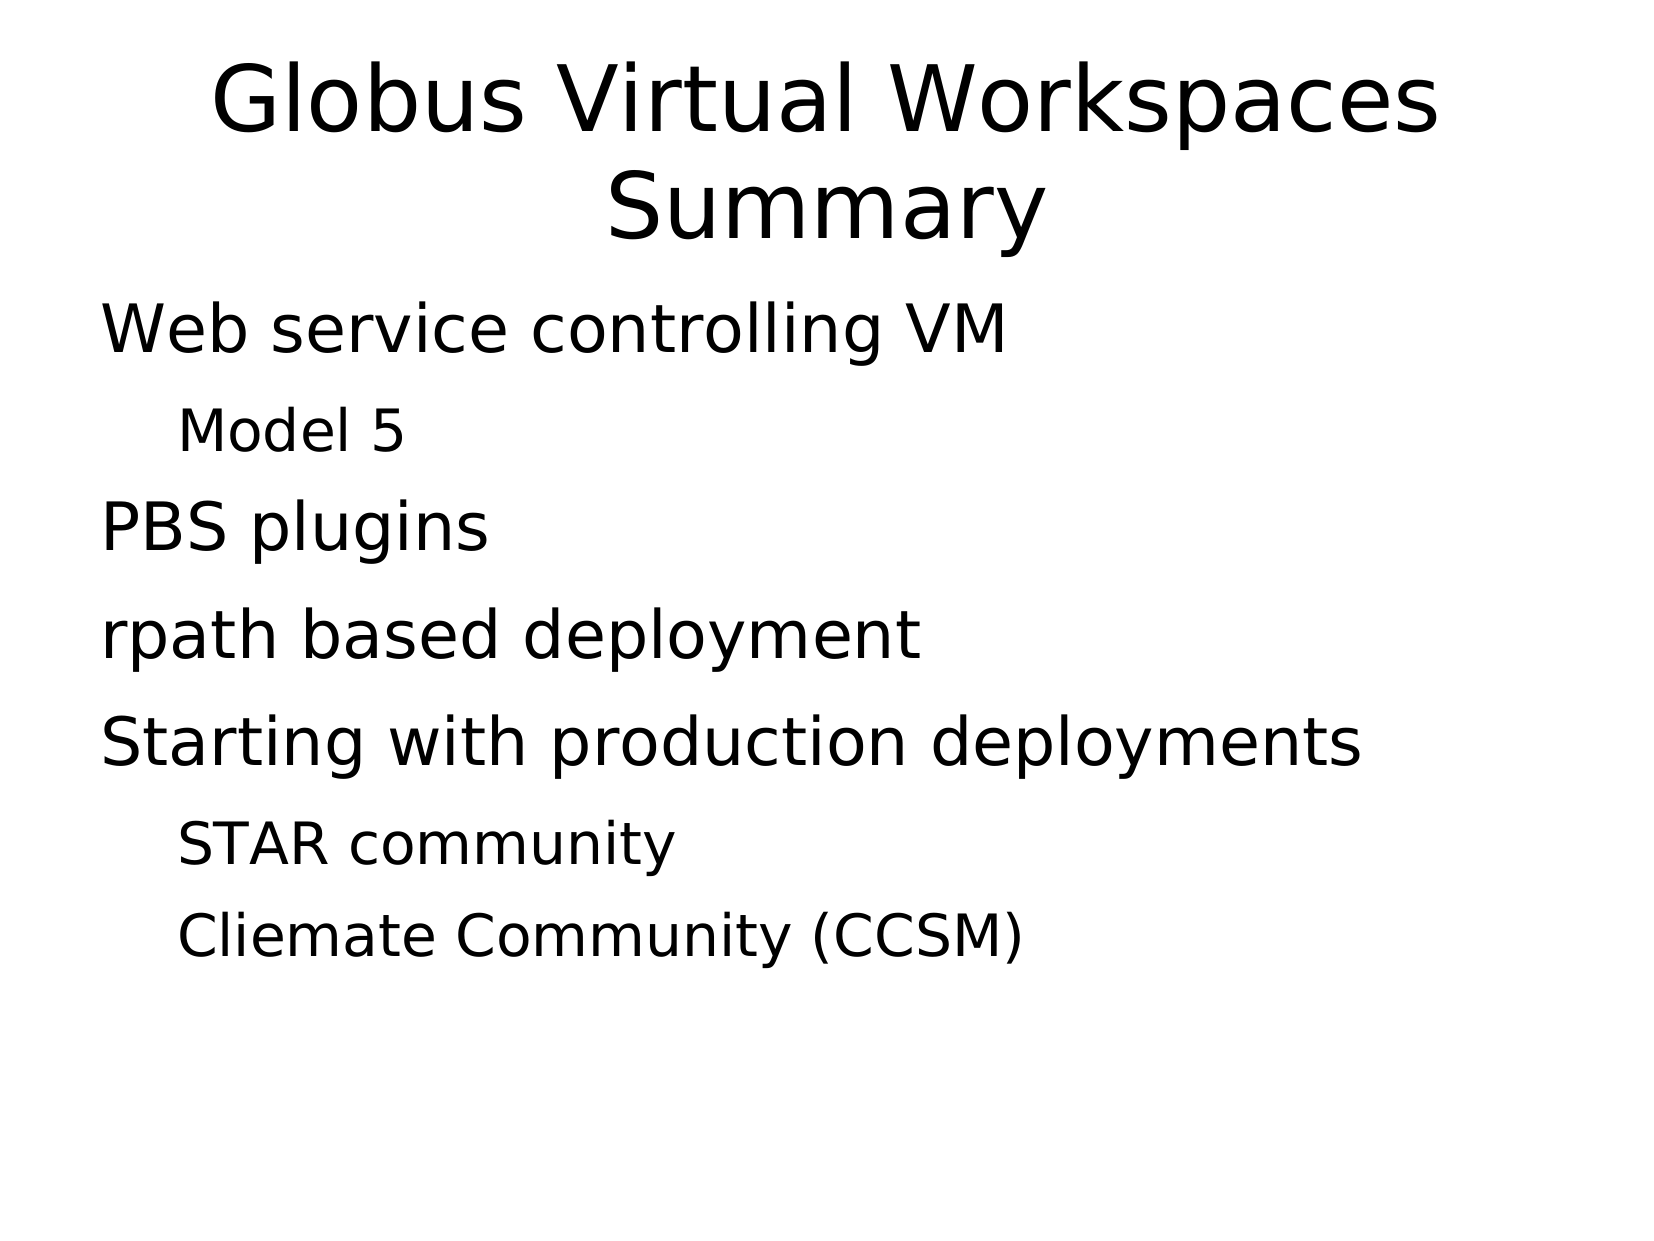

# Globus Virtual Workspaces Summary
Web service controlling VM
Model 5
PBS plugins
rpath based deployment
Starting with production deployments
STAR community
Cliemate Community (CCSM)